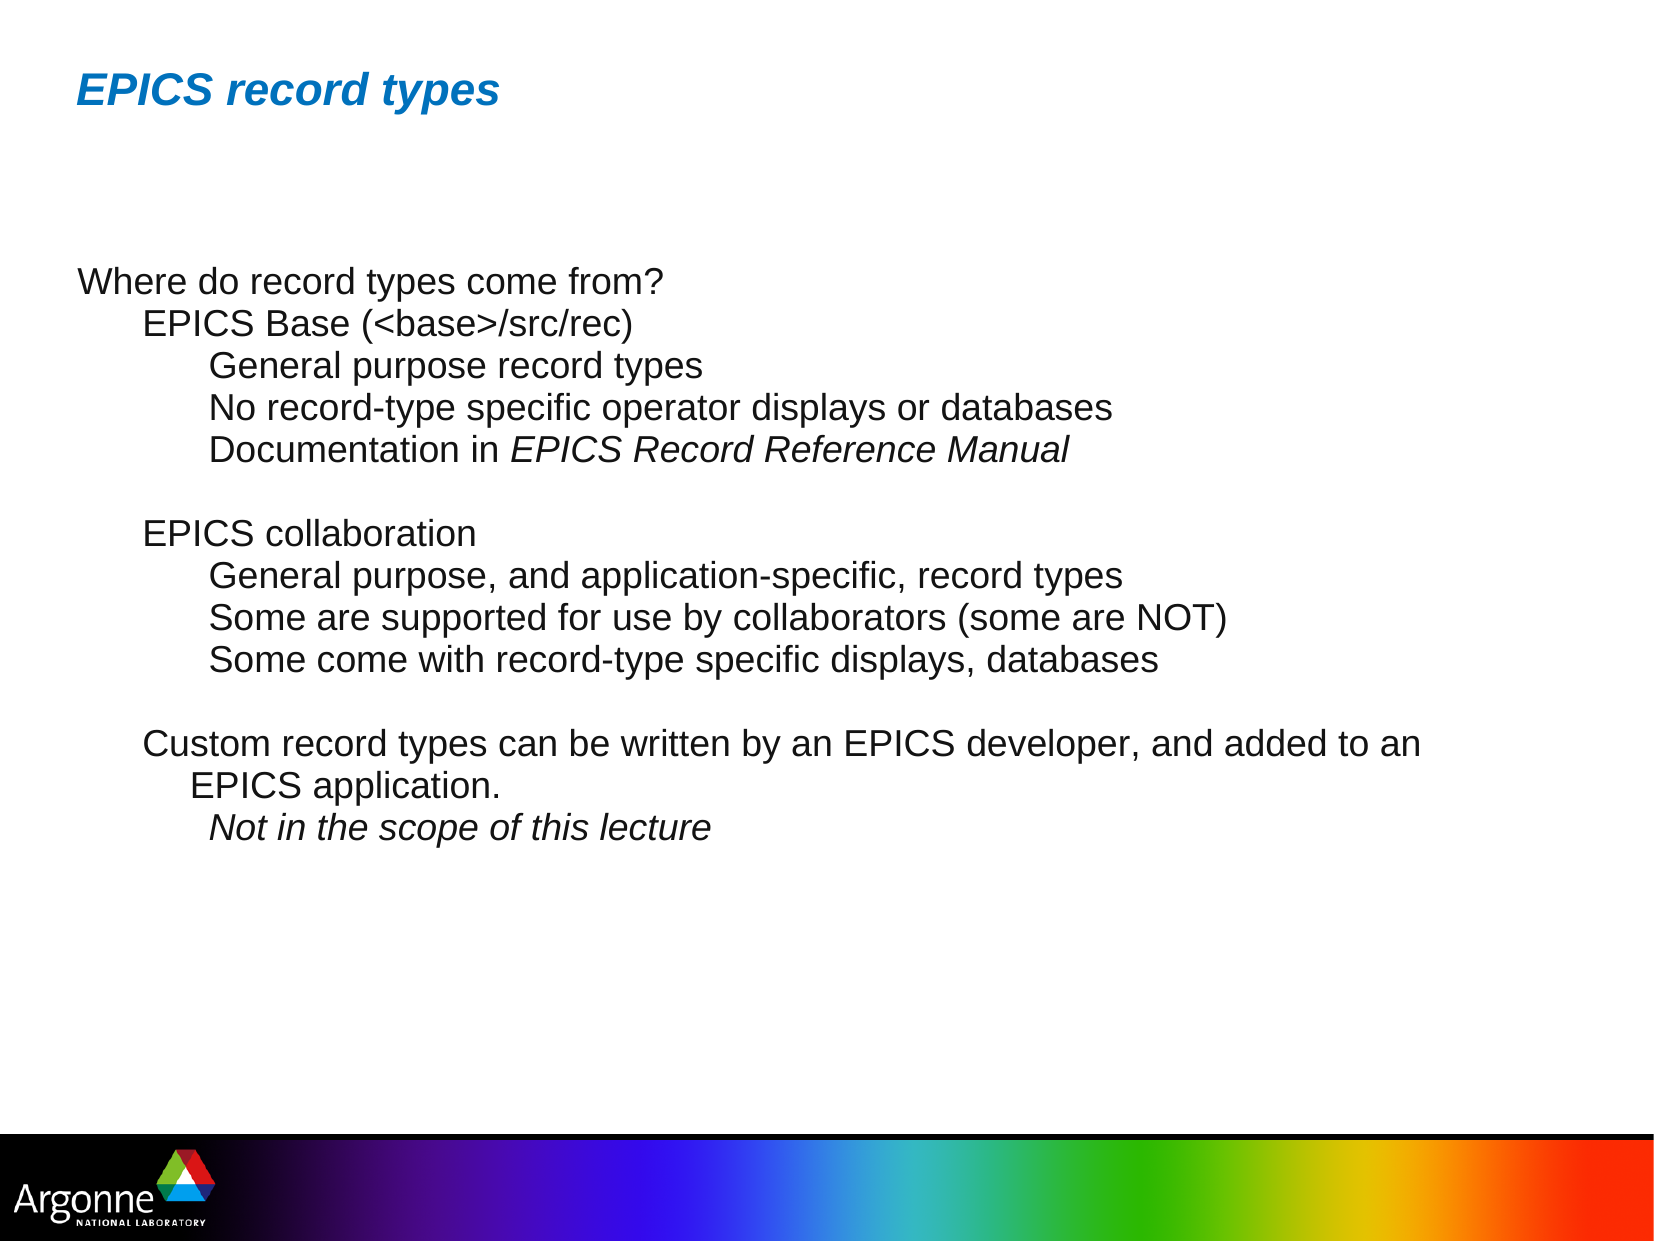

# EPICS record types
Where do record types come from?
EPICS Base (<base>/src/rec)
General purpose record types
No record-type specific operator displays or databases
Documentation in EPICS Record Reference Manual
EPICS collaboration
General purpose, and application-specific, record types
Some are supported for use by collaborators (some are NOT)
Some come with record-type specific displays, databases
Custom record types can be written by an EPICS developer, and added to an EPICS application.
Not in the scope of this lecture